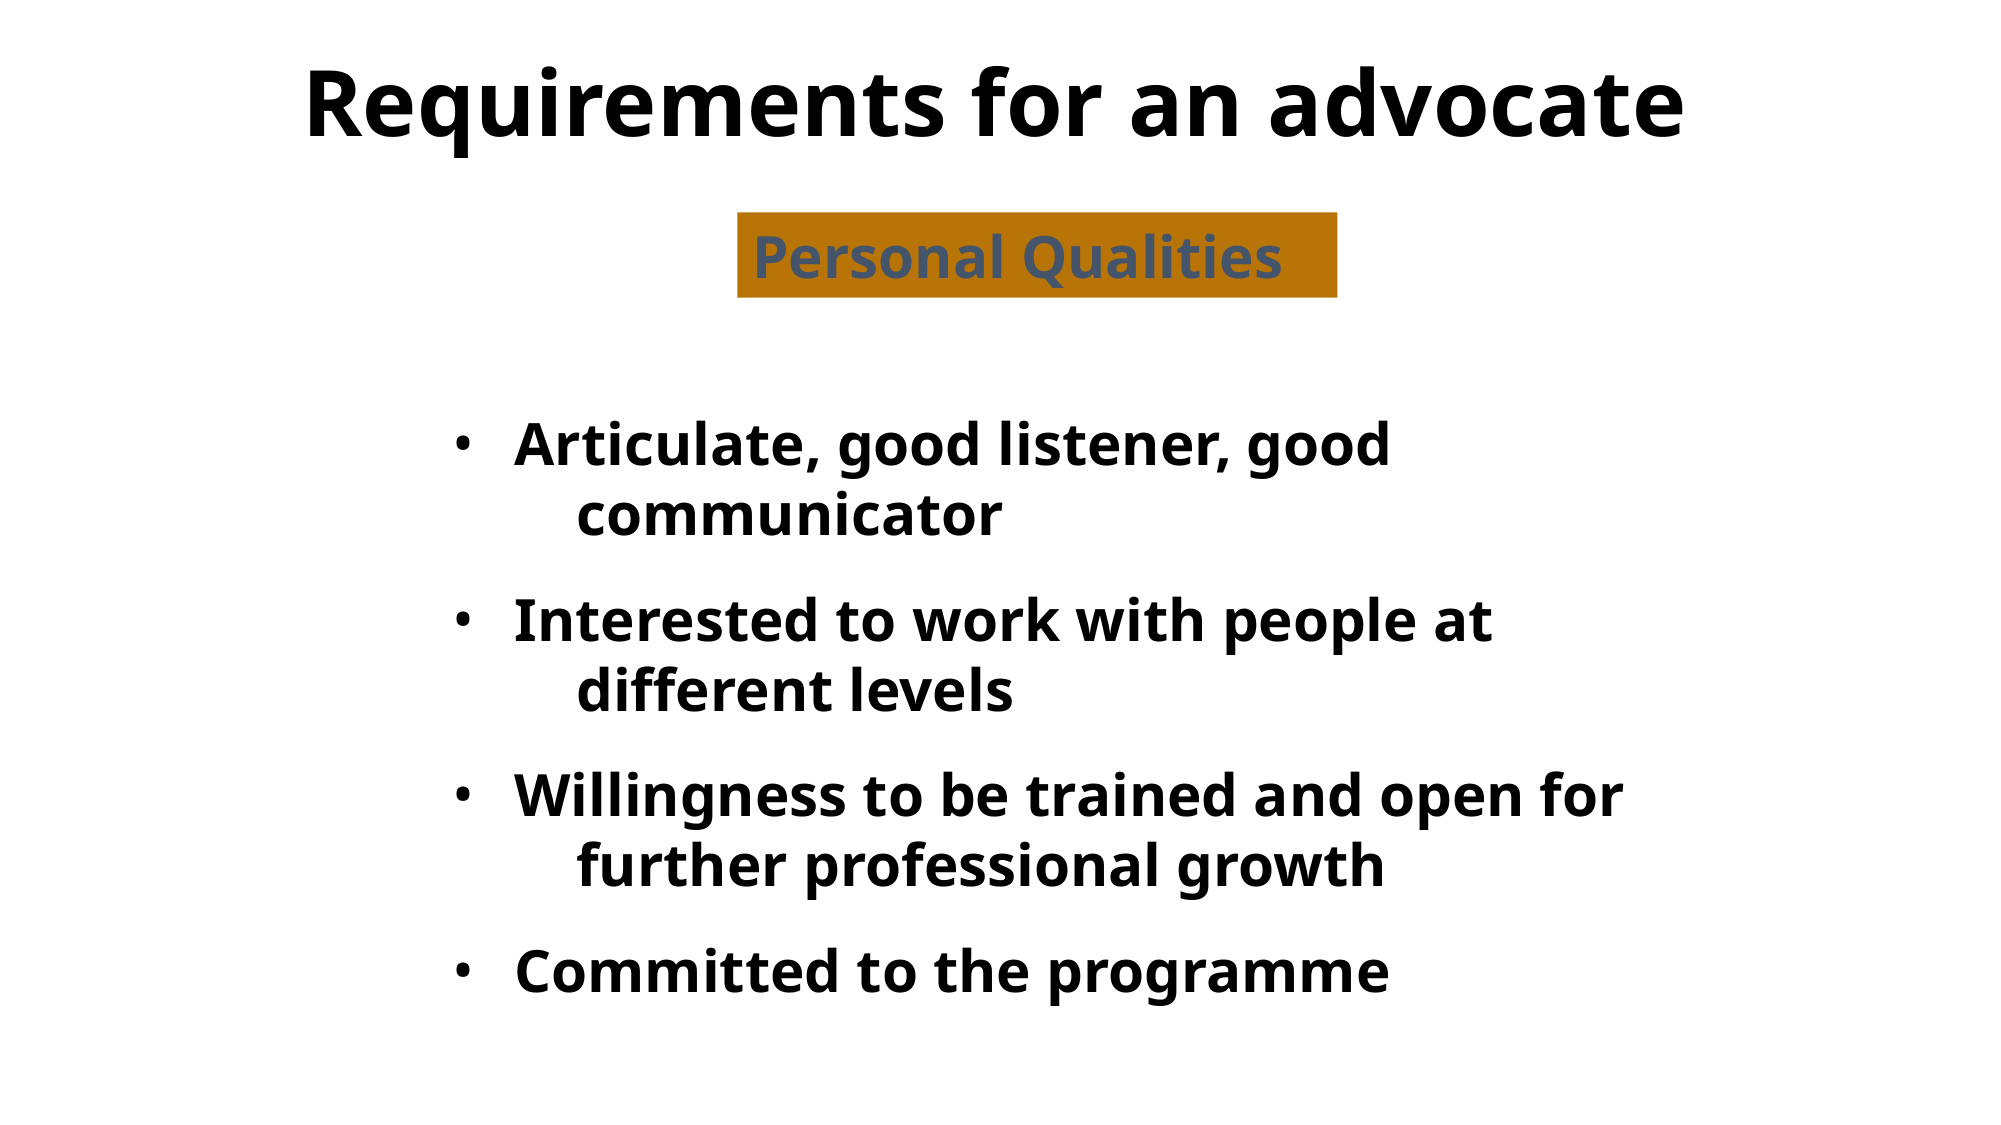

# Requirements for an advocate
Personal Qualities
Articulate, good listener, good communicator
Interested to work with people at different levels
Willingness to be trained and open for further professional growth
Committed to the programme